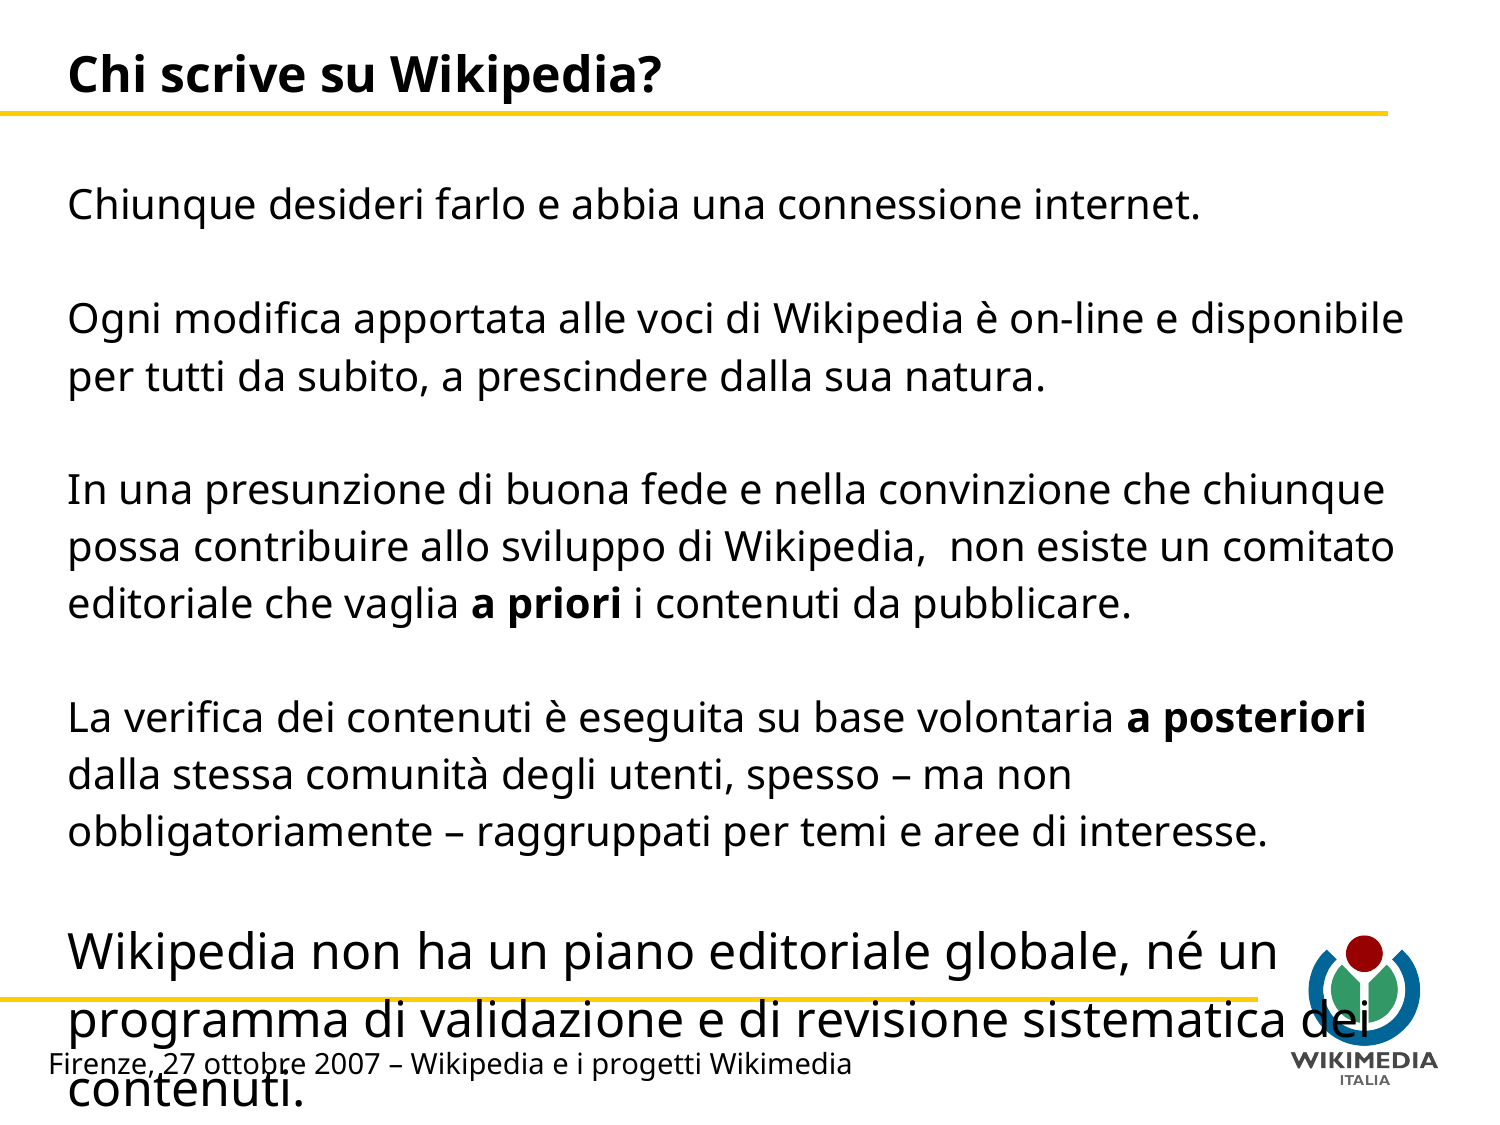

Chi scrive su Wikipedia?
Chiunque desideri farlo e abbia una connessione internet.
Ogni modifica apportata alle voci di Wikipedia è on-line e disponibile per tutti da subito, a prescindere dalla sua natura.
In una presunzione di buona fede e nella convinzione che chiunque possa contribuire allo sviluppo di Wikipedia, non esiste un comitato editoriale che vaglia a priori i contenuti da pubblicare.
La verifica dei contenuti è eseguita su base volontaria a posteriori dalla stessa comunità degli utenti, spesso – ma non obbligatoriamente – raggruppati per temi e aree di interesse.
Wikipedia non ha un piano editoriale globale, né un programma di validazione e di revisione sistematica dei contenuti.
Firenze, 27 ottobre 2007 – Wikipedia e i progetti Wikimedia